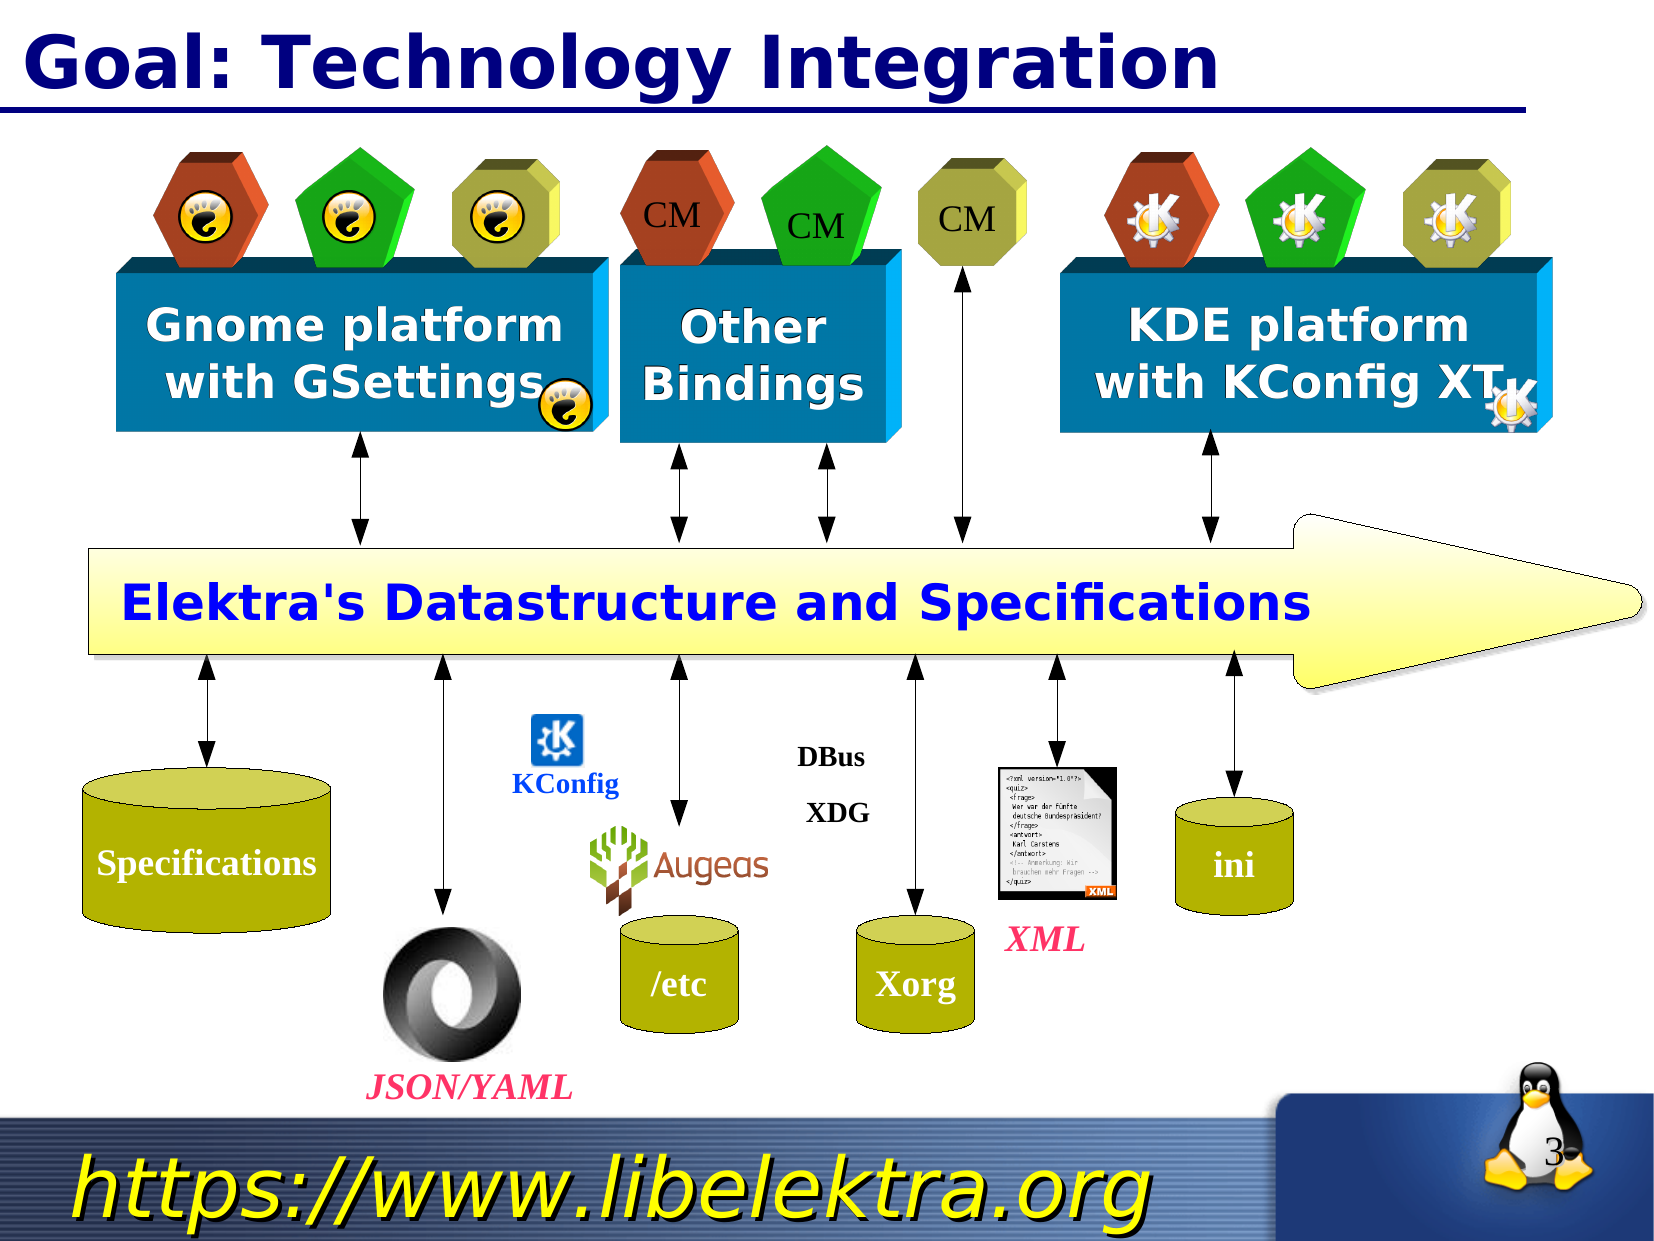

Goal: Technology Integration
CM
CM
CM
Other
Bindings
Gnome platform
with GSettings
KDE platform
with KConfig XT
Elektra's Datastructure and Specifications
DBus
KConfig
Specifications
XDG
ini
/etc
Xorg
XML
JSON/YAML